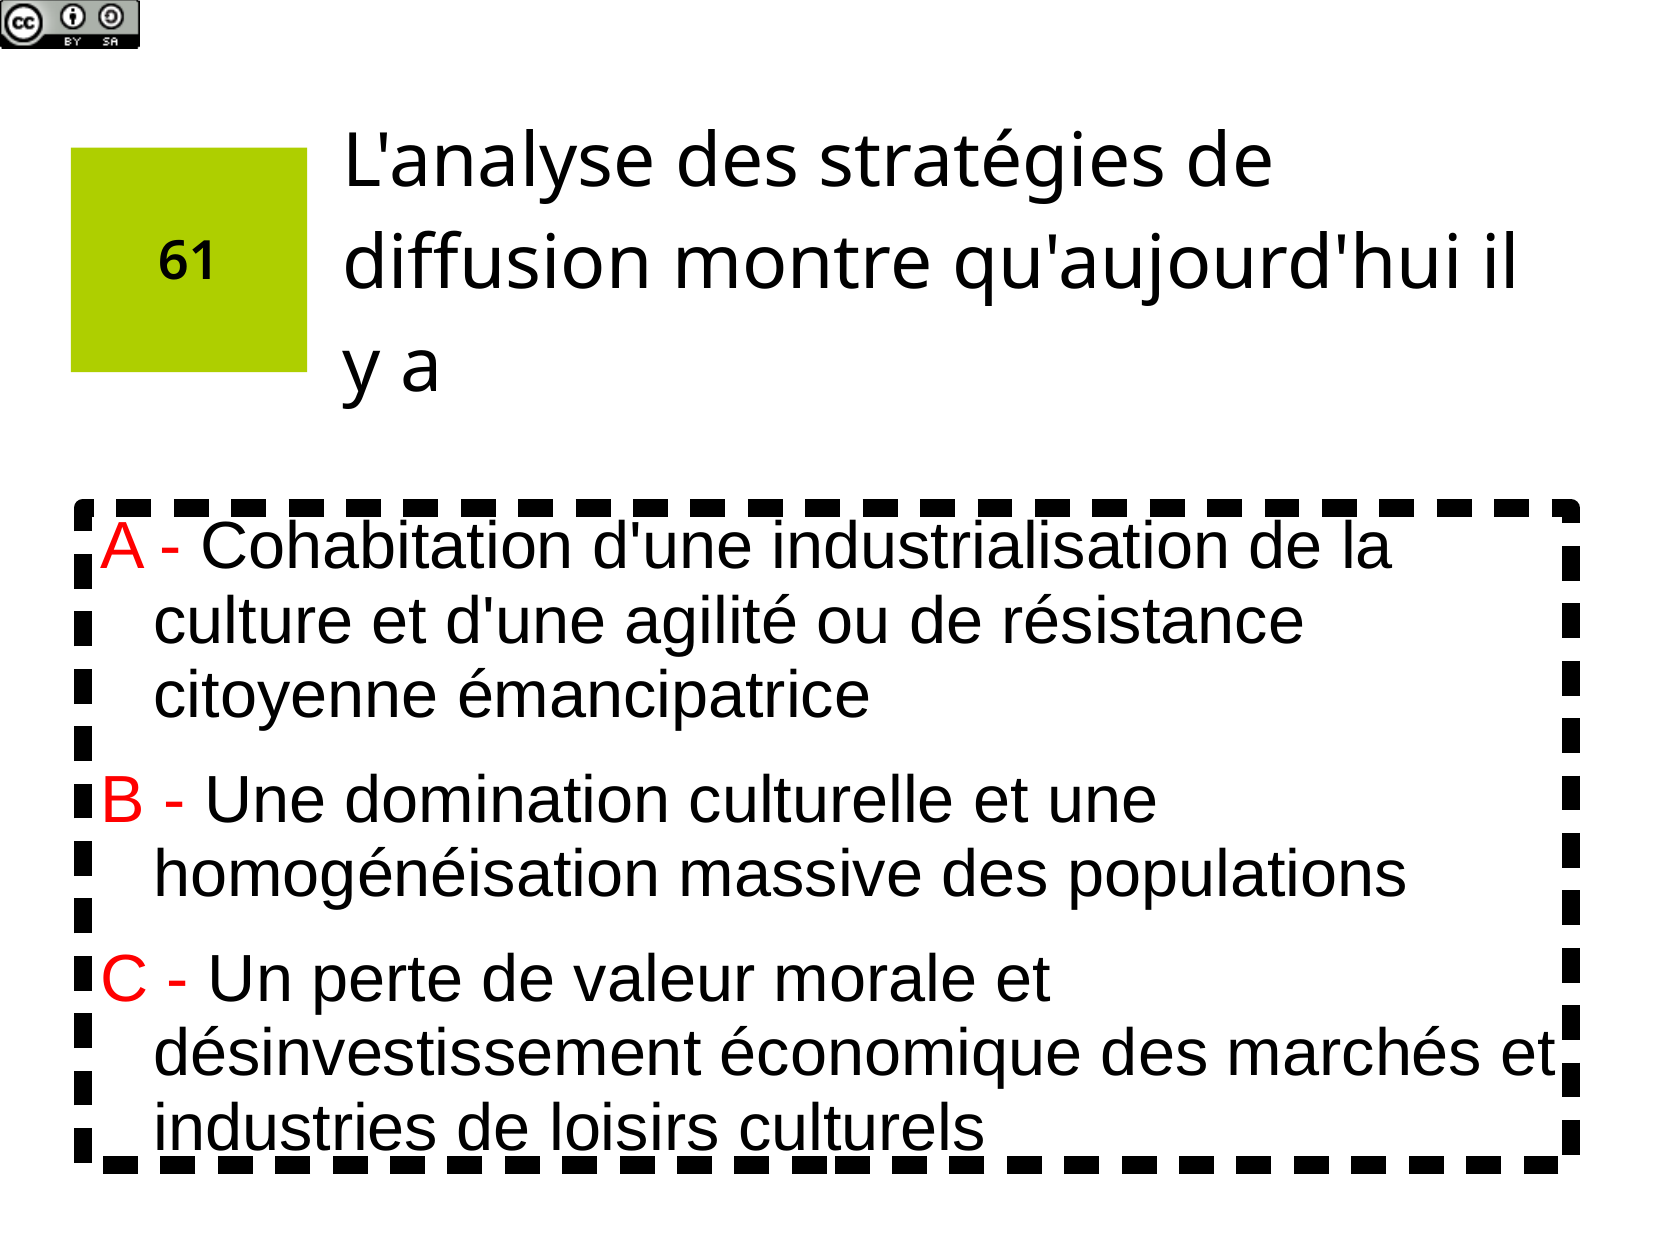

# L'analyse des stratégies de diffusion montre qu'aujourd'hui il y a
61
Cohabitation d'une industrialisation de la culture et d'une agilité ou de résistance citoyenne émancipatrice
Une domination culturelle et une homogénéisation massive des populations
Un perte de valeur morale et désinvestissement économique des marchés et industries de loisirs culturels